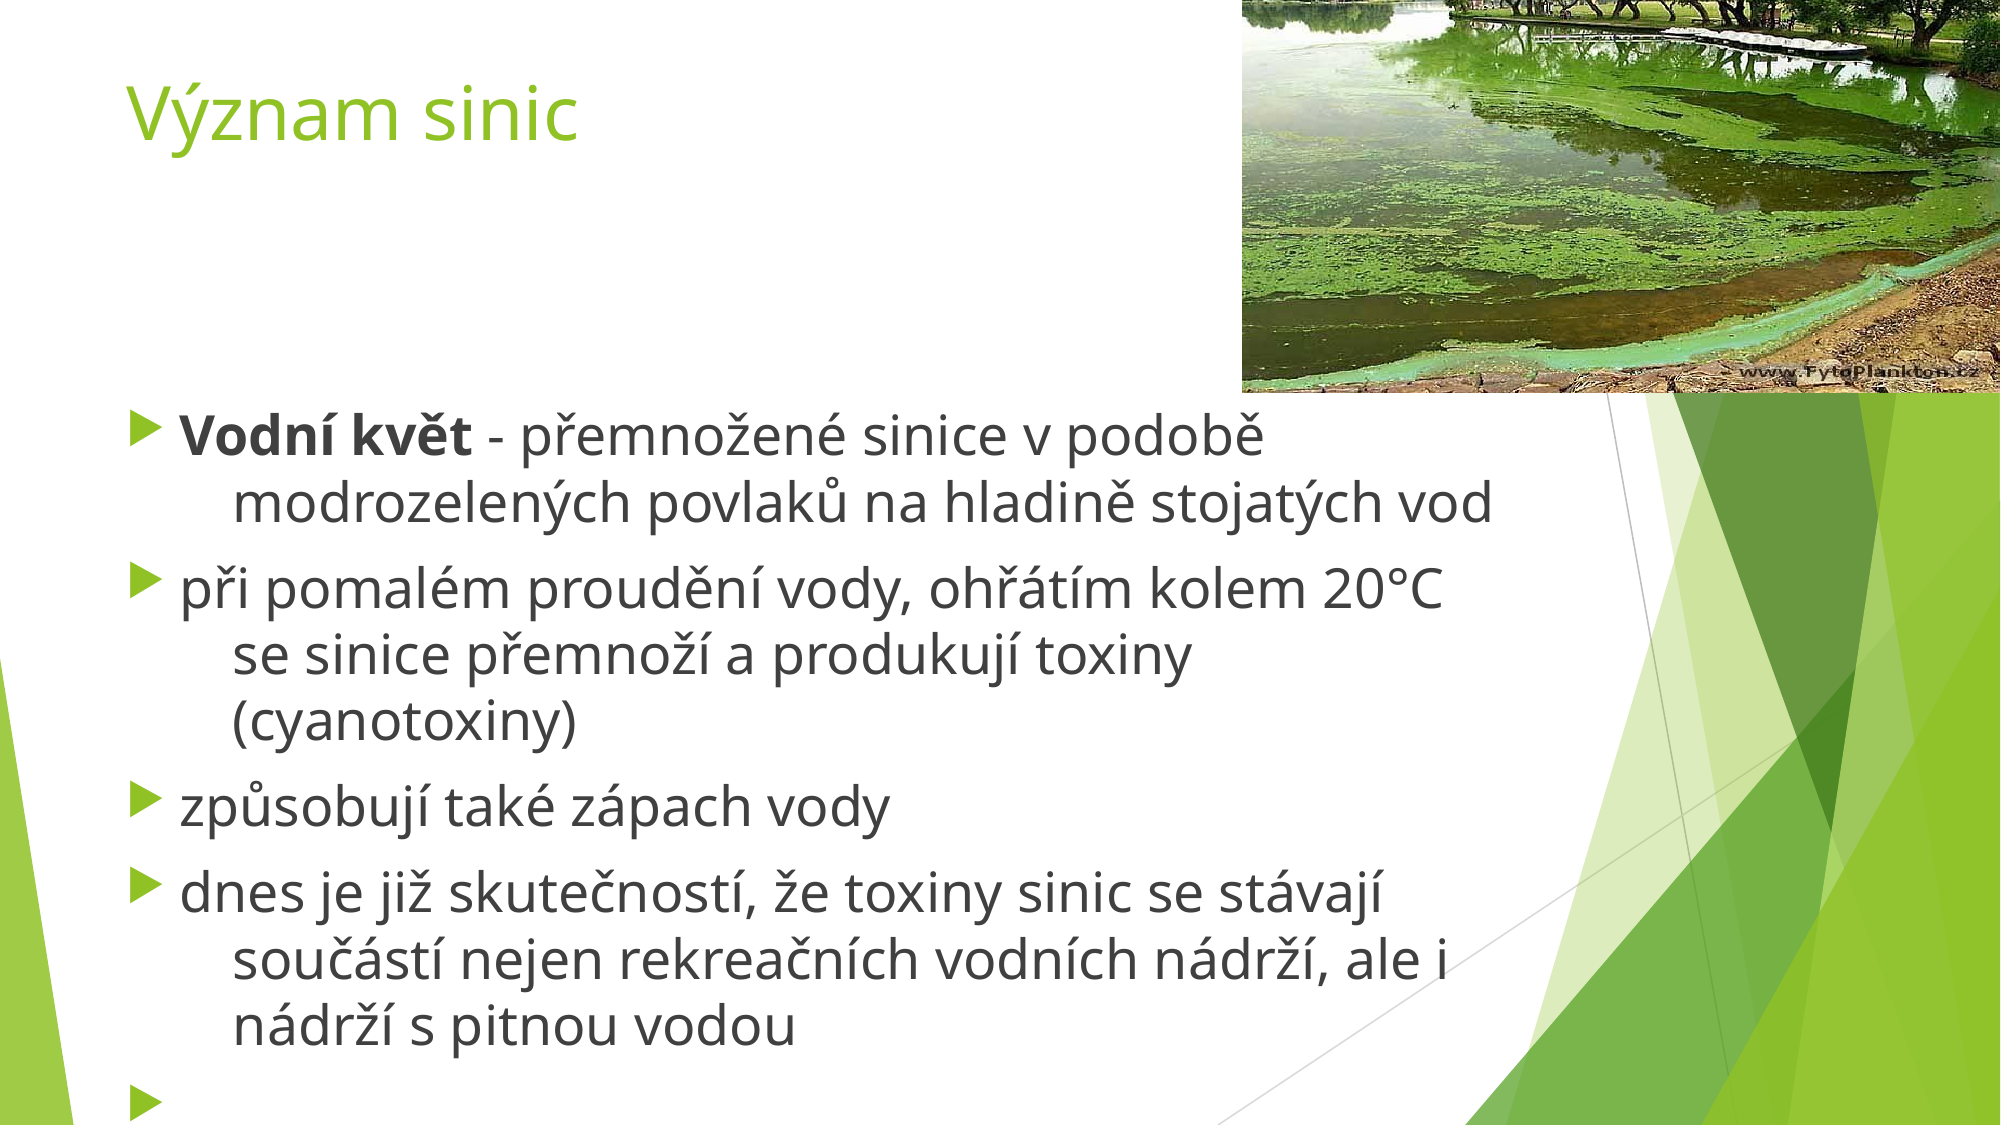

# Význam sinic
Vodní květ - přemnožené sinice v podobě modrozelených povlaků na hladině stojatých vod
při pomalém proudění vody, ohřátím kolem 20°C se sinice přemnoží a produkují toxiny (cyanotoxiny)
způsobují také zápach vody
dnes je již skutečností, že toxiny sinic se stávají součástí nejen rekreačních vodních nádrží, ale i nádrží s pitnou vodou